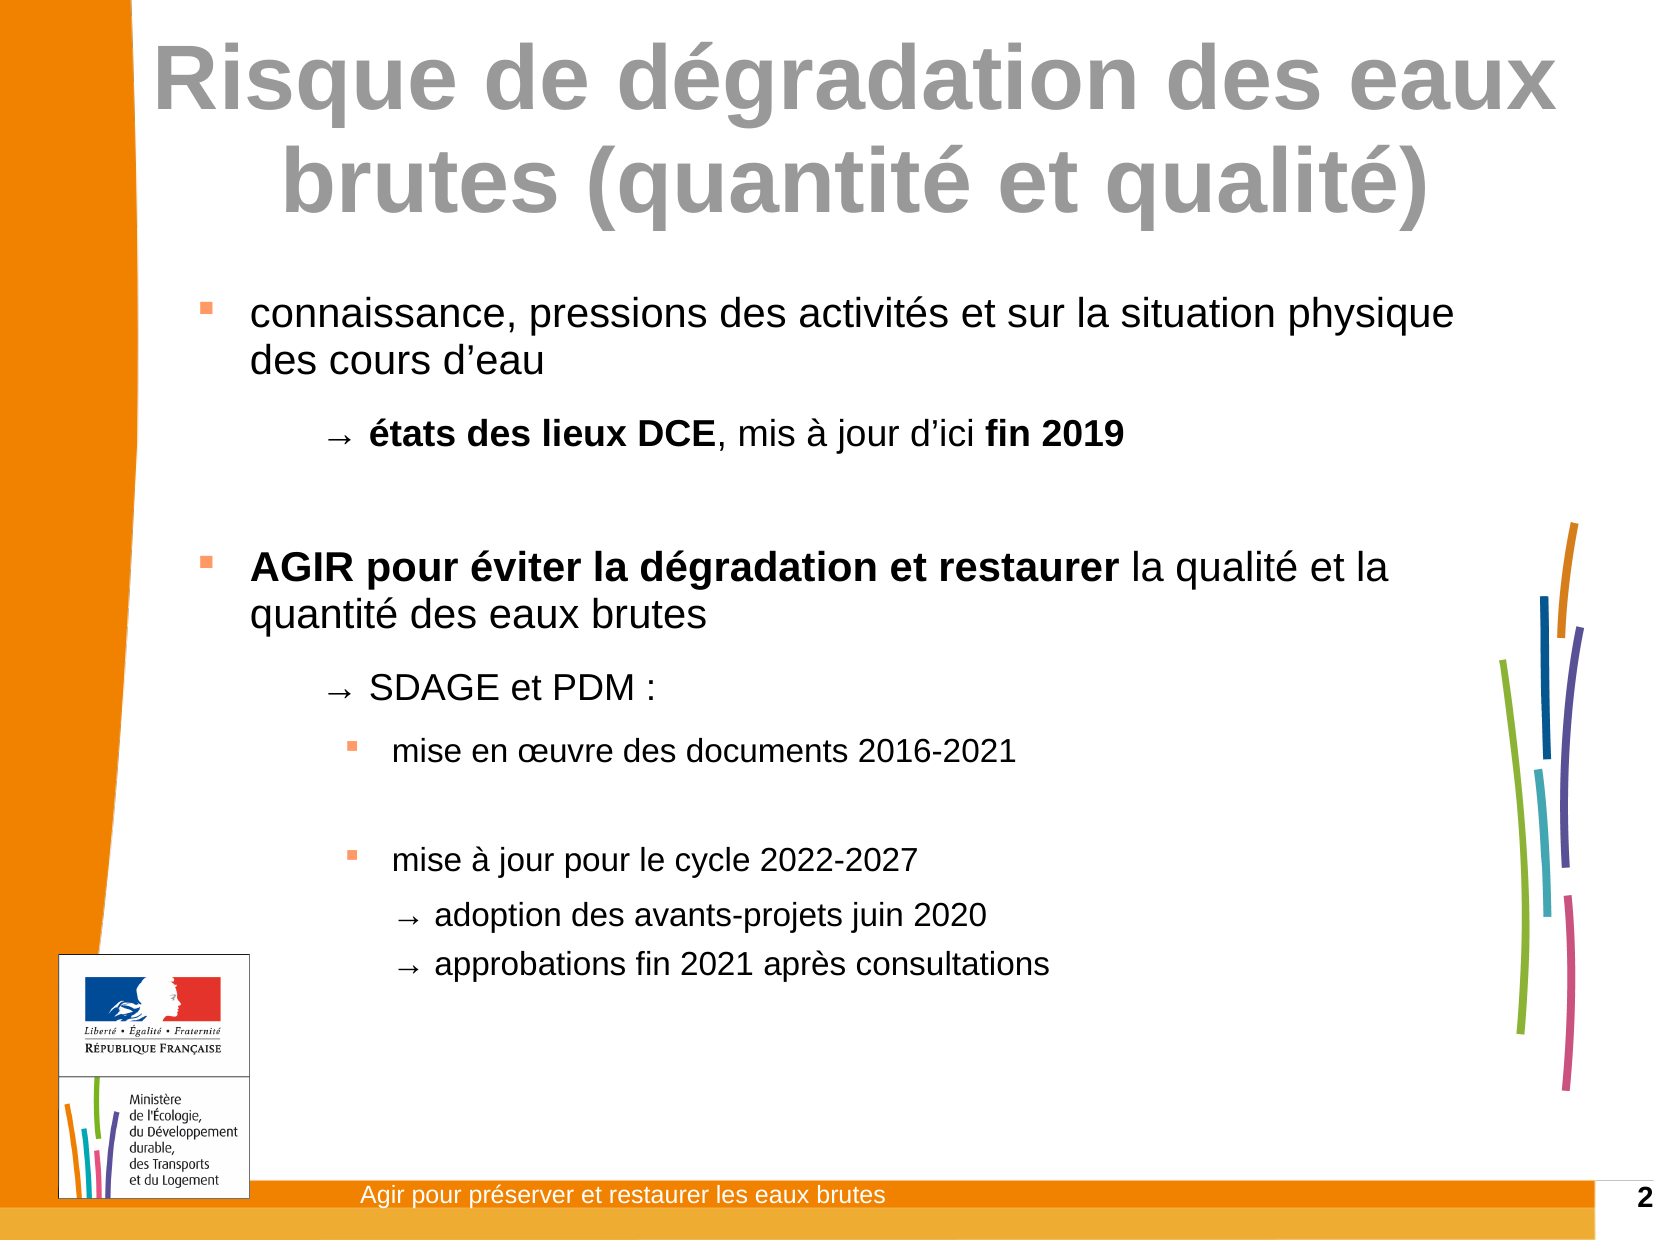

# Risque de dégradation des eaux brutes (quantité et qualité)
connaissance, pressions des activités et sur la situation physique des cours d’eau
→ états des lieux DCE, mis à jour d’ici fin 2019
AGIR pour éviter la dégradation et restaurer la qualité et la quantité des eaux brutes
→ SDAGE et PDM :
mise en œuvre des documents 2016-2021
mise à jour pour le cycle 2022-2027
→ adoption des avants-projets juin 2020
→ approbations fin 2021 après consultations
Avril 2019
Agir pour préserver et restaurer les eaux brutes
2